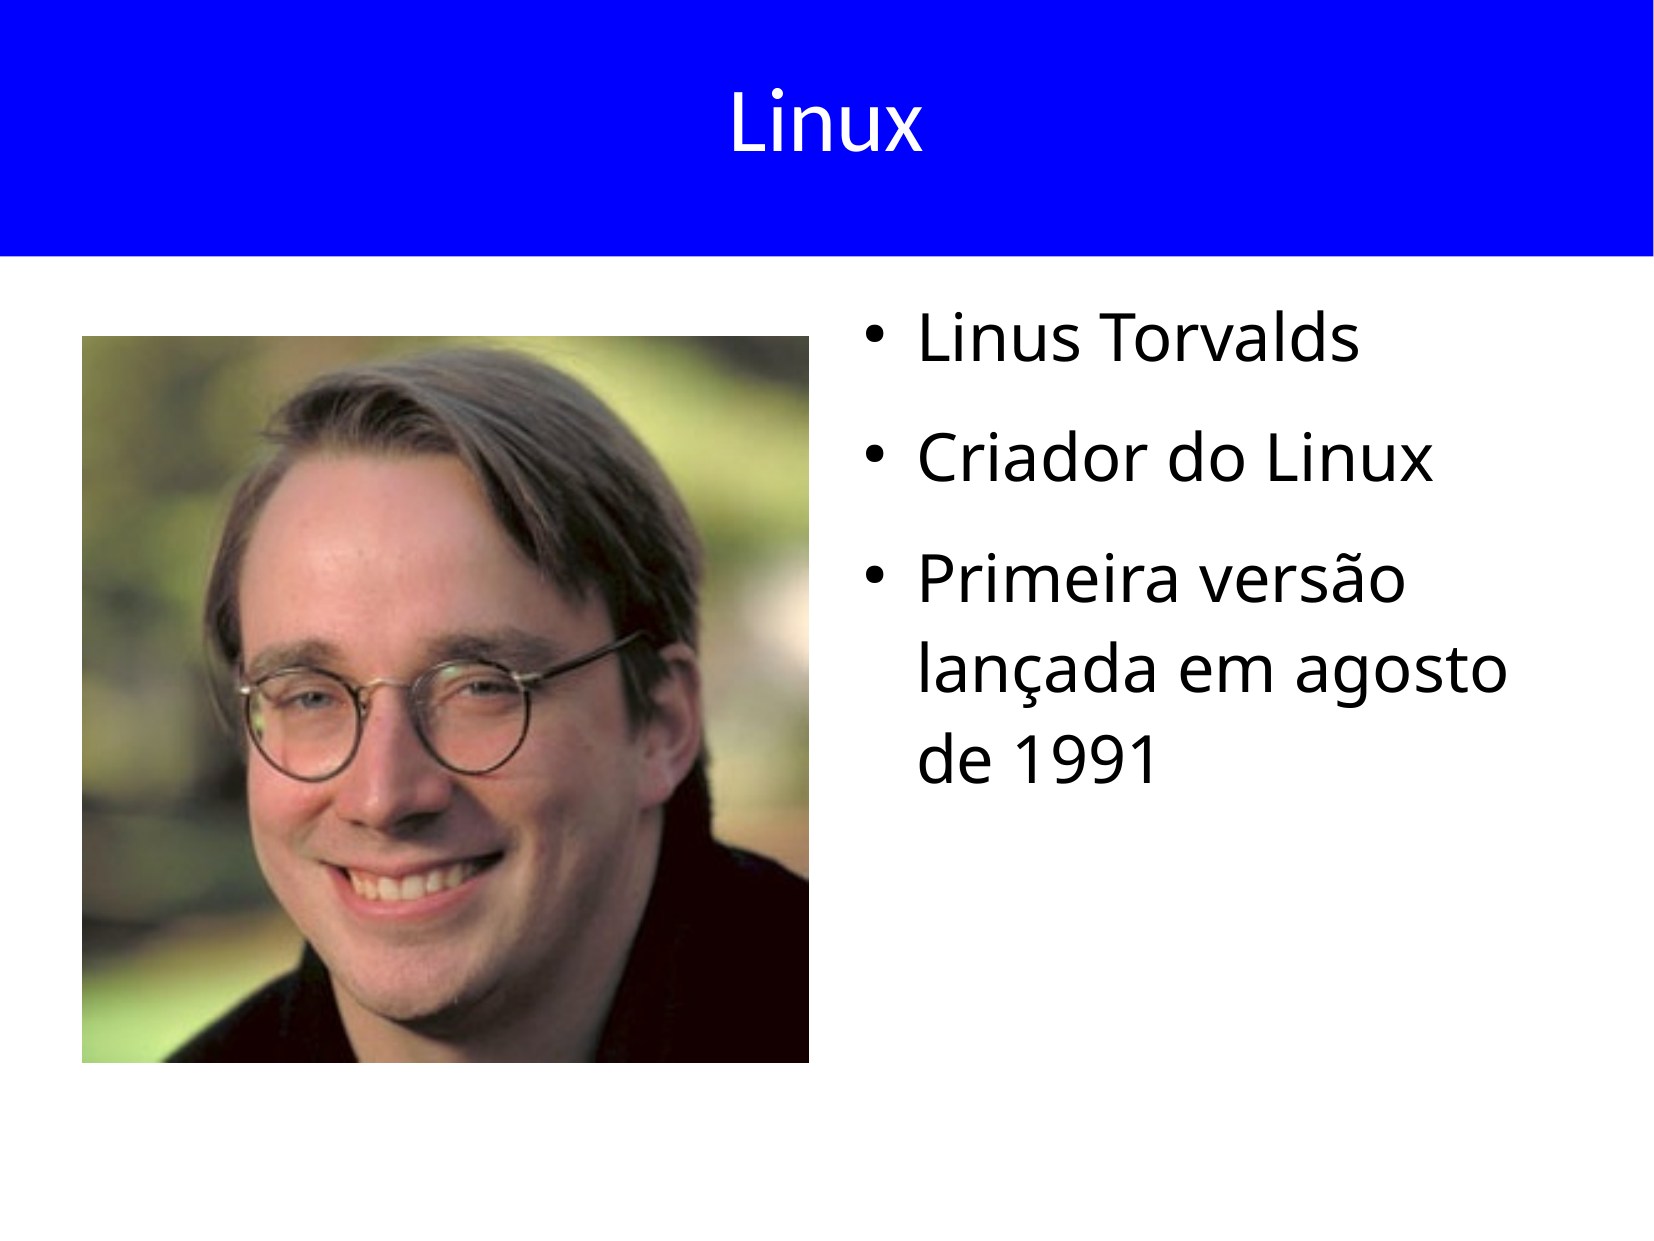

# Linux
Linus Torvalds
Criador do Linux
Primeira versão lançada em agosto de 1991